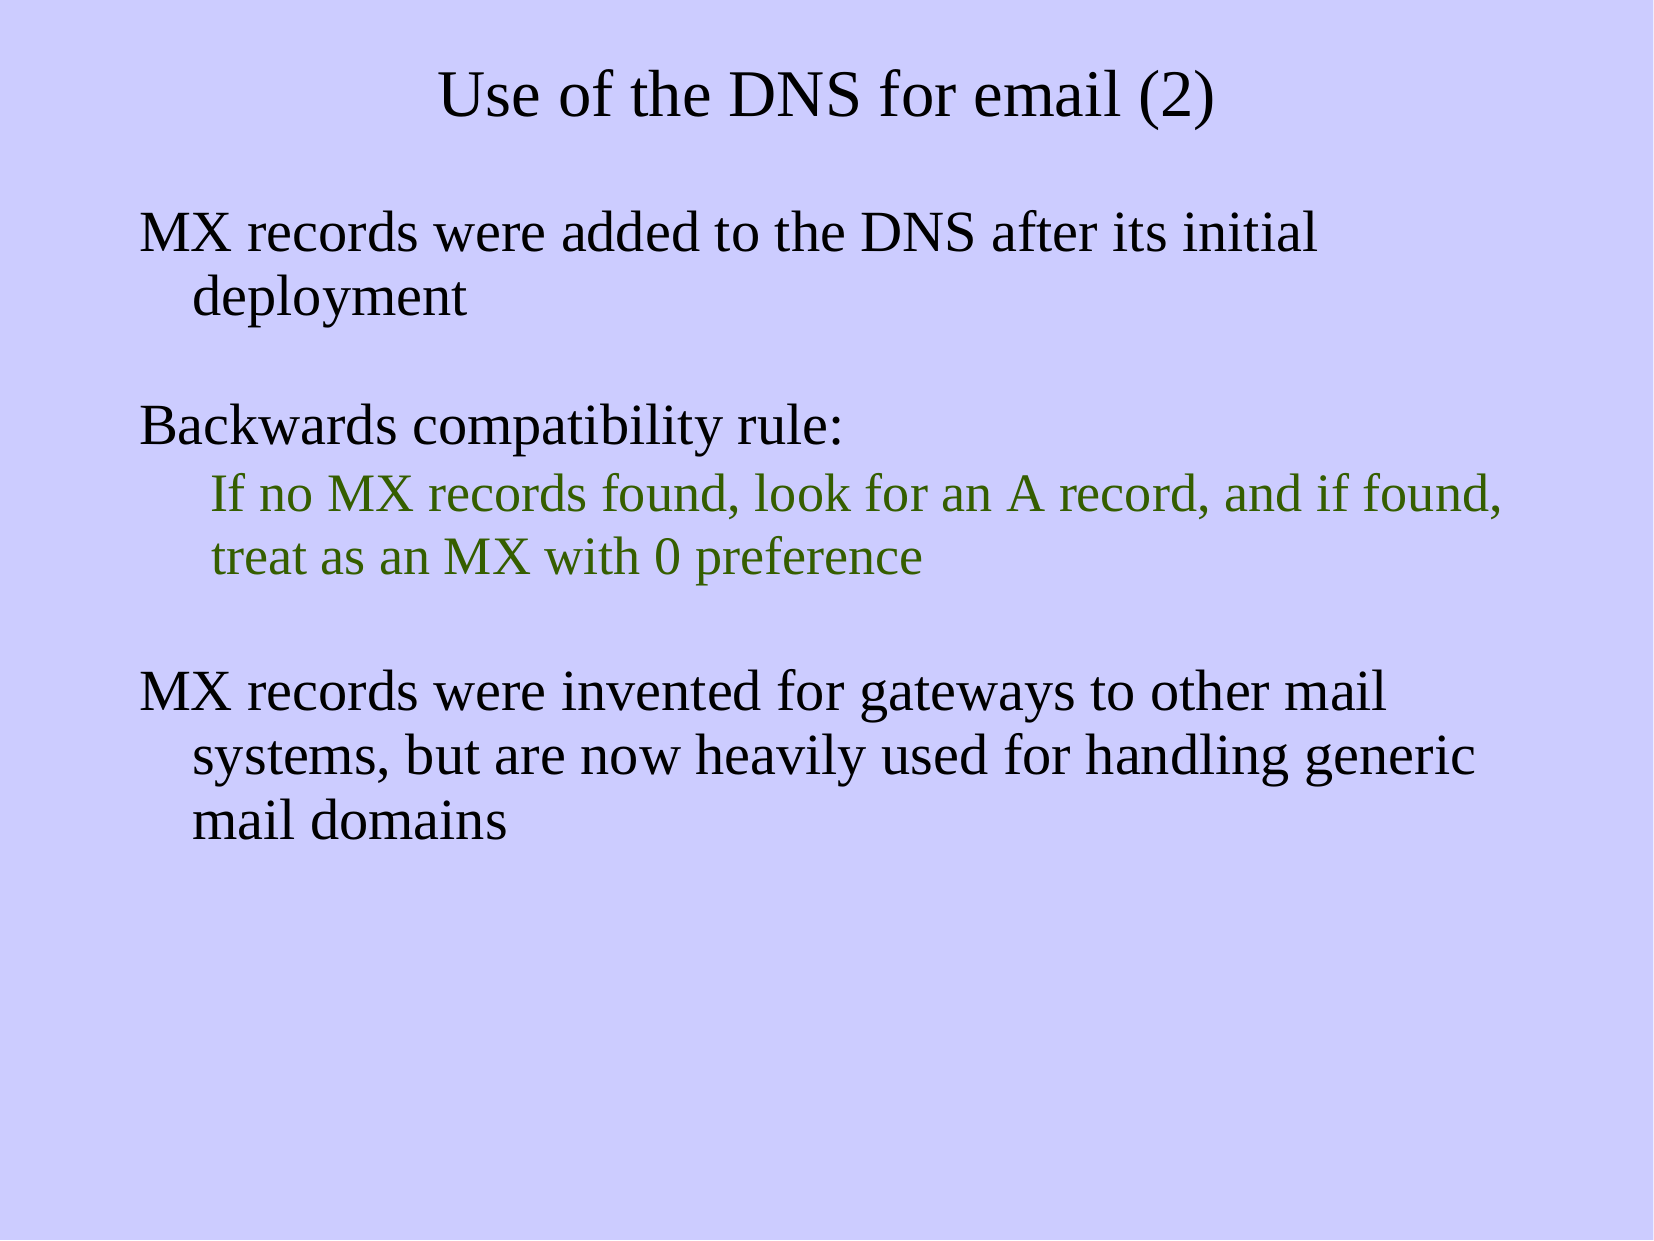

# Use of the DNS for email (2)
MX records were added to the DNS after its initial deployment
Backwards compatibility rule:
If no MX records found, look for an A record, and if found, treat as an MX with 0 preference
MX records were invented for gateways to other mail systems, but are now heavily used for handling generic mail domains